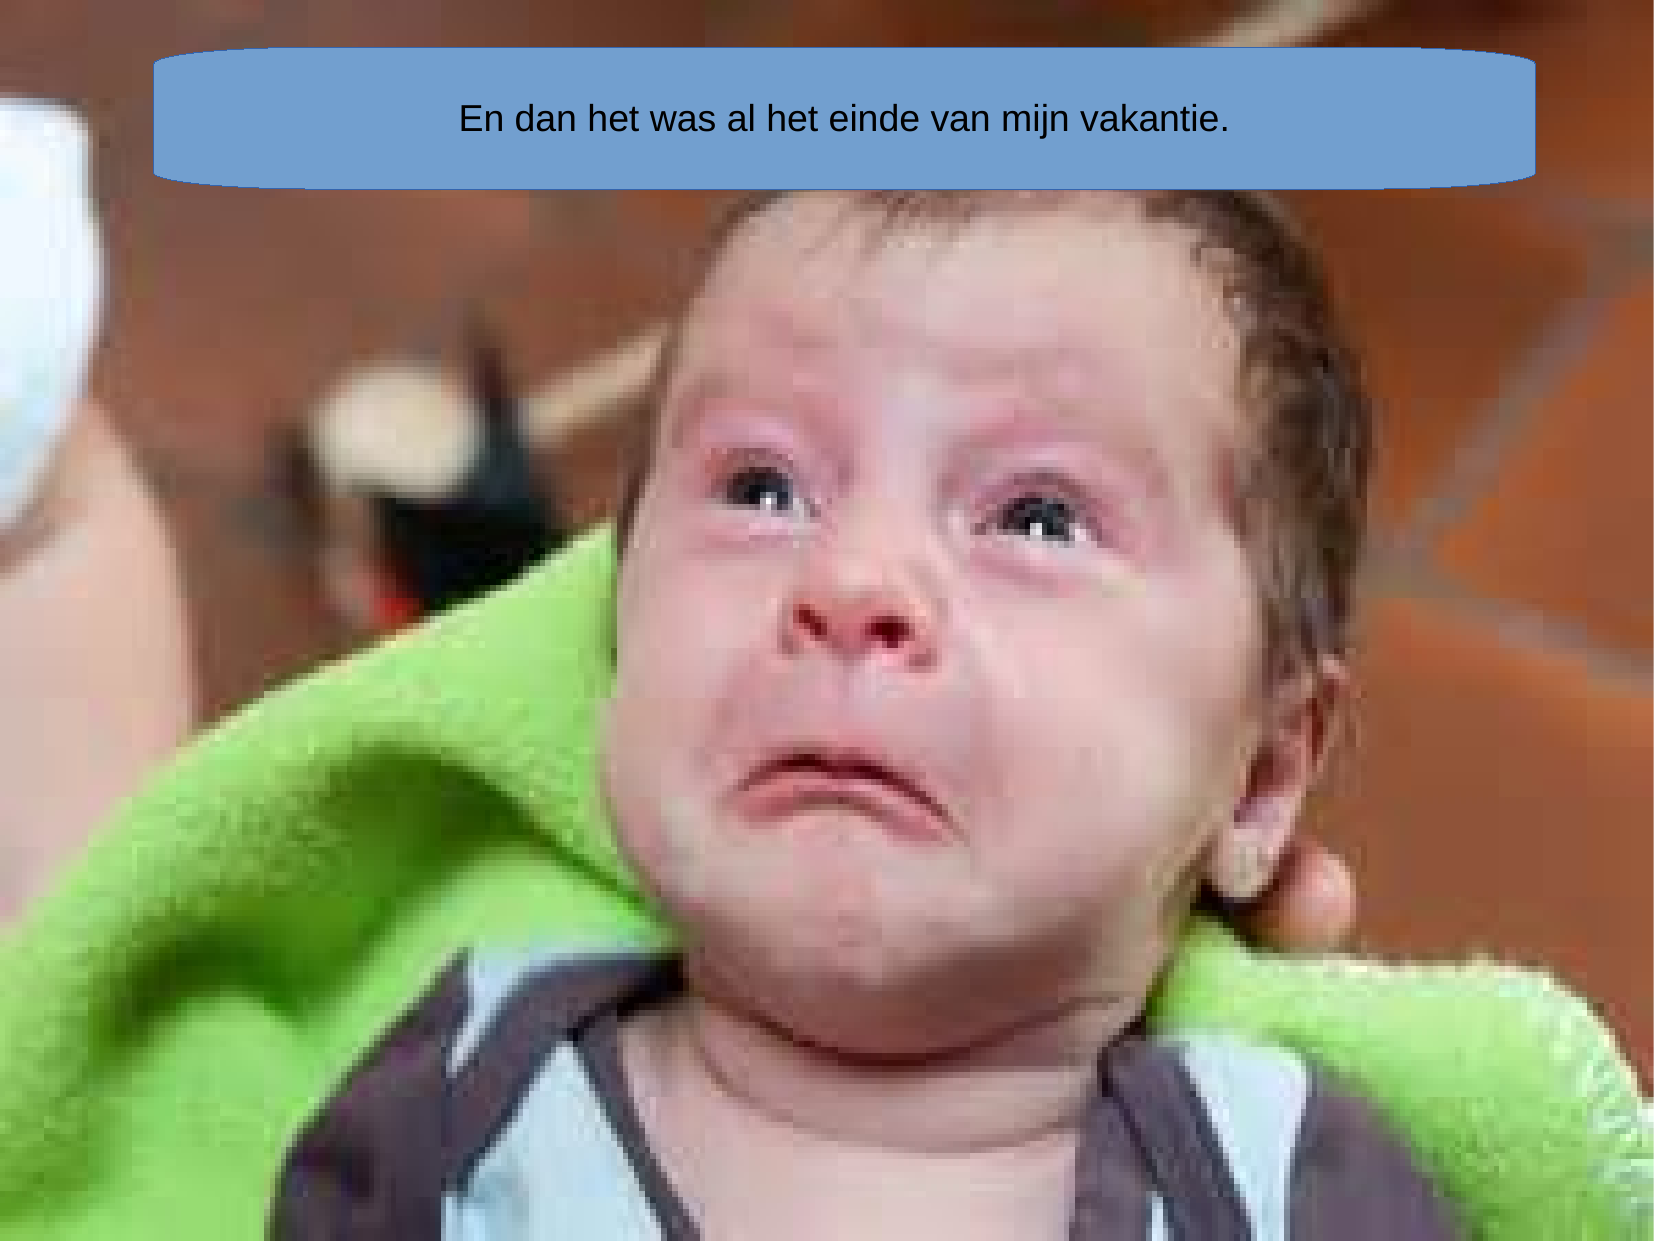

En dan het was al het einde van mijn vakantie.